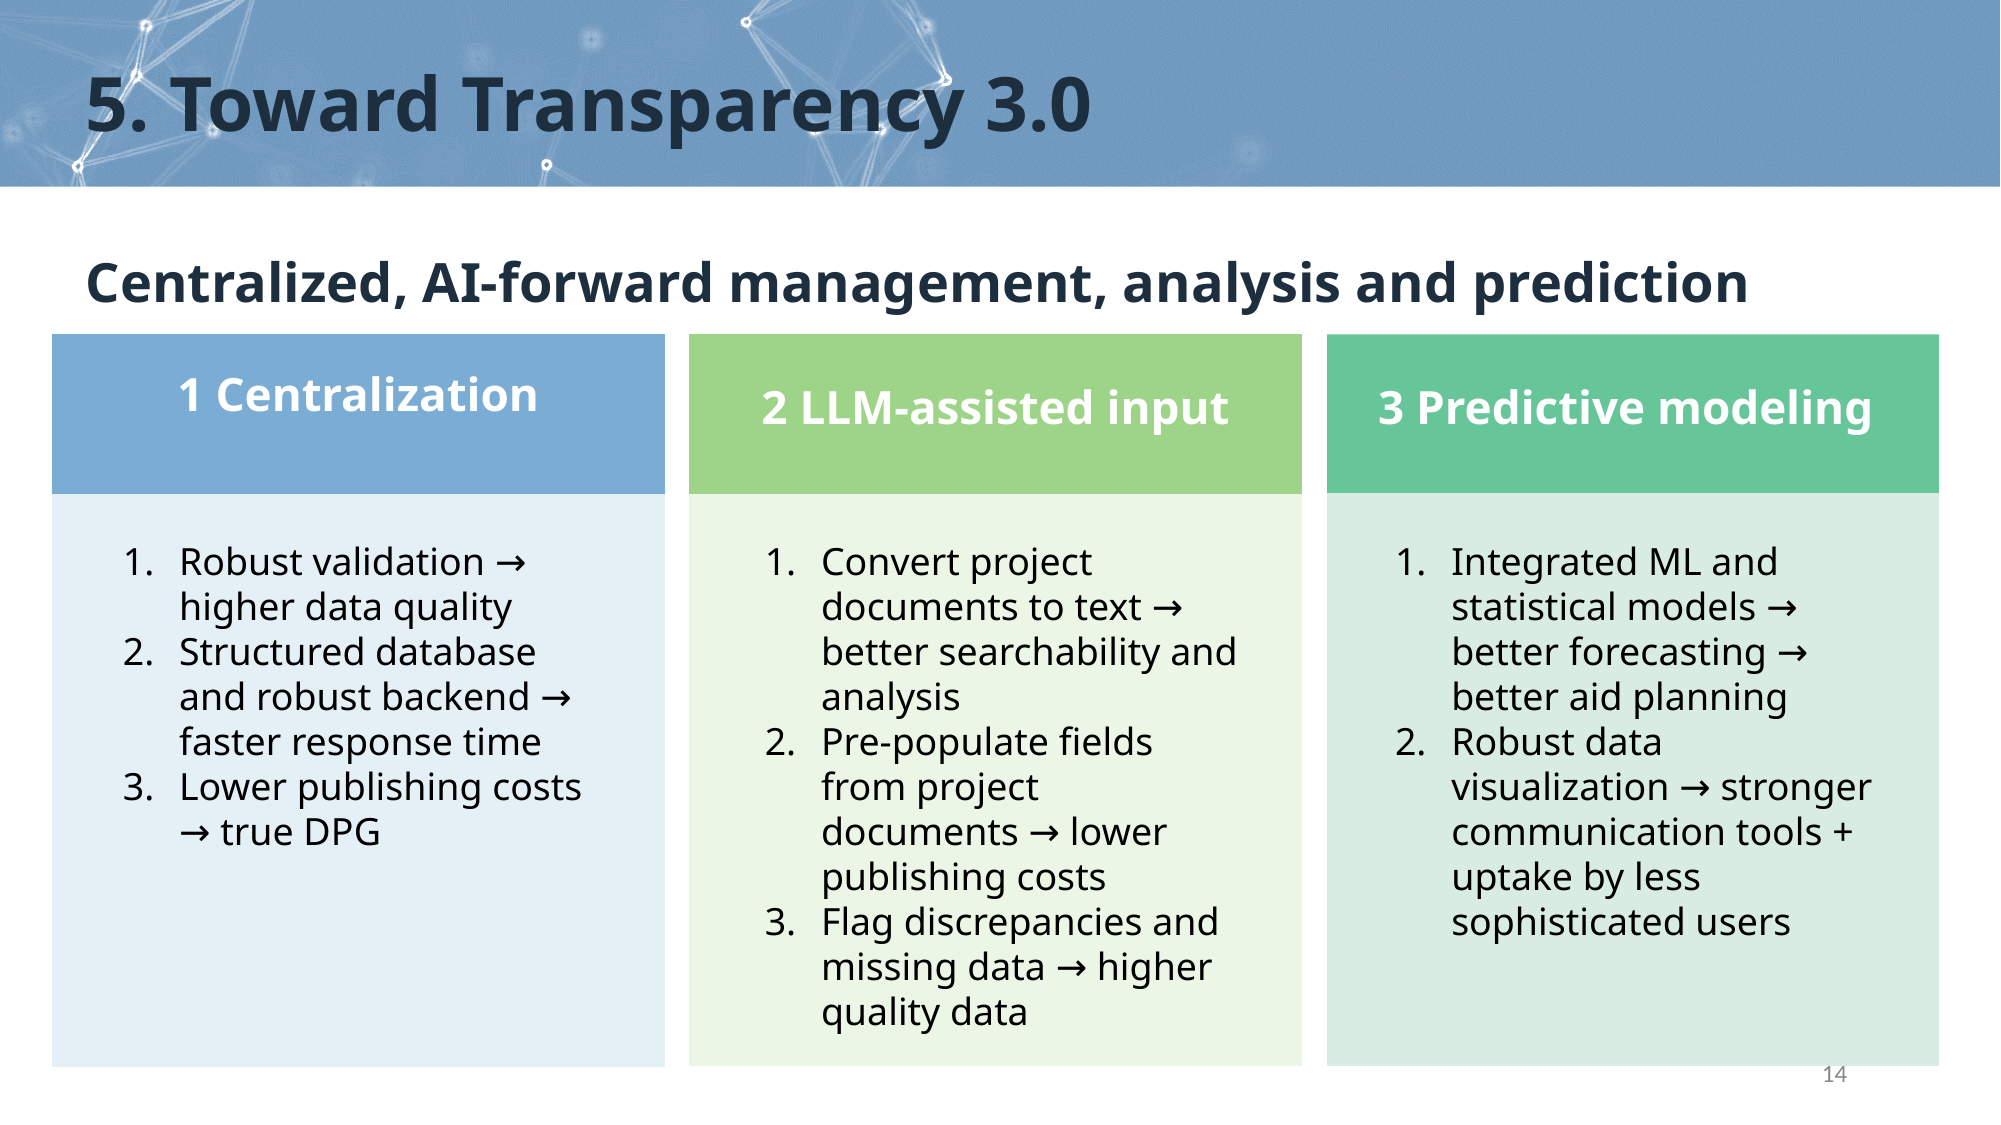

5. Toward Transparency 3.0
Centralized, AI-forward management, analysis and prediction
1 Centralization
2 LLM-assisted input
3 Predictive modeling
Robust validation → higher data quality
Structured database and robust backend → faster response time
Lower publishing costs → true DPG
Convert project documents to text → better searchability and analysis
Pre-populate fields from project documents → lower publishing costs
Flag discrepancies and missing data → higher quality data
Integrated ML and statistical models → better forecasting → better aid planning
Robust data visualization → stronger communication tools + uptake by less sophisticated users